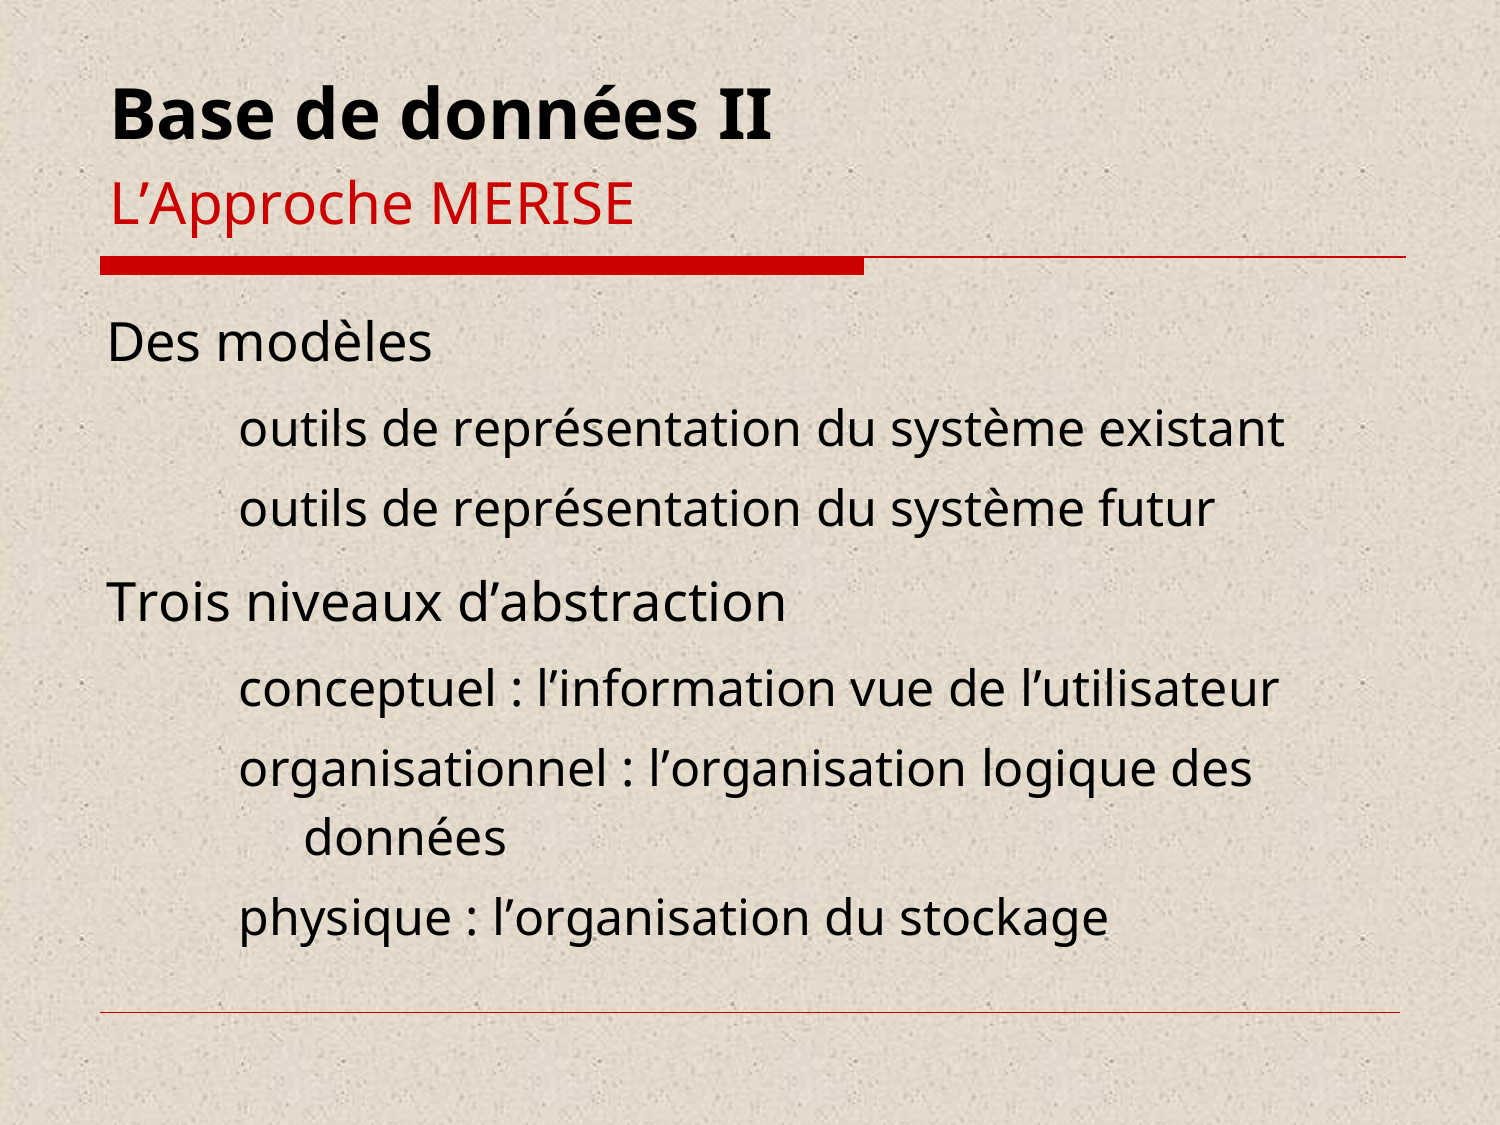

Base de données II
L’Approche MERISE
# Des modèles
outils de représentation du système existant
outils de représentation du système futur
 Trois niveaux d’abstraction
conceptuel : l’information vue de l’utilisateur
organisationnel : l’organisation logique des données
physique : l’organisation du stockage